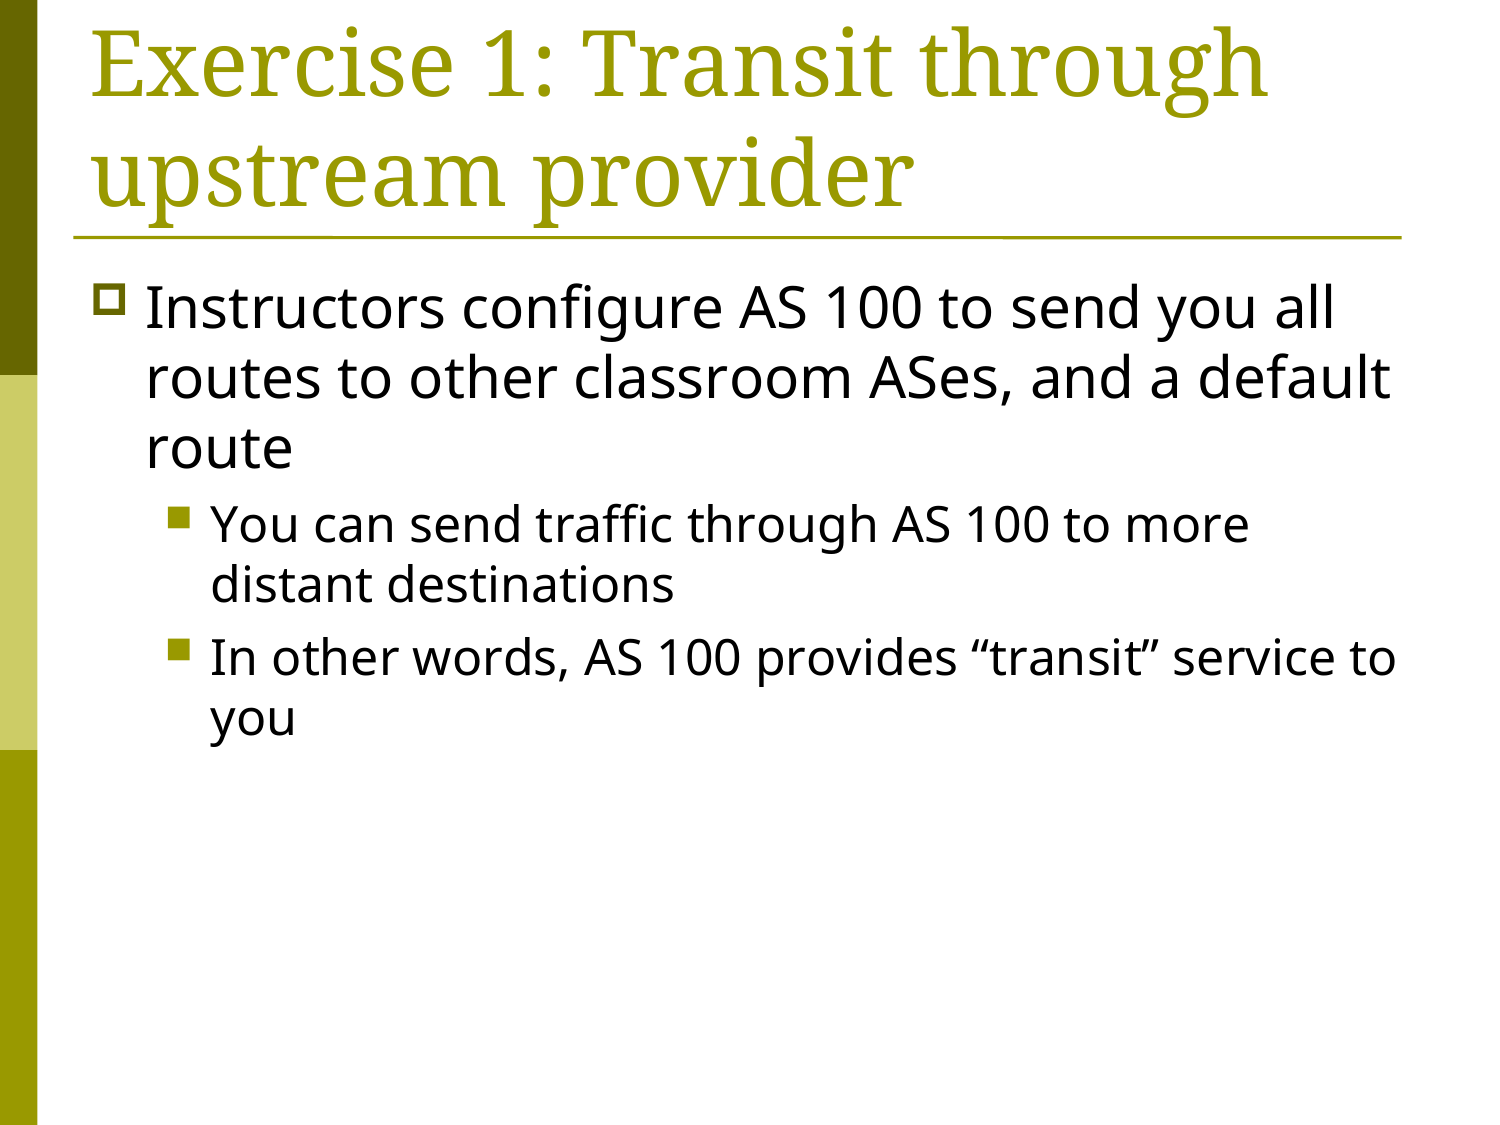

Exercise 1: Transit through upstream provider
Instructors configure AS 100 to send you all routes to other classroom ASes, and a default route
You can send traffic through AS 100 to more distant destinations
In other words, AS 100 provides “transit” service to you